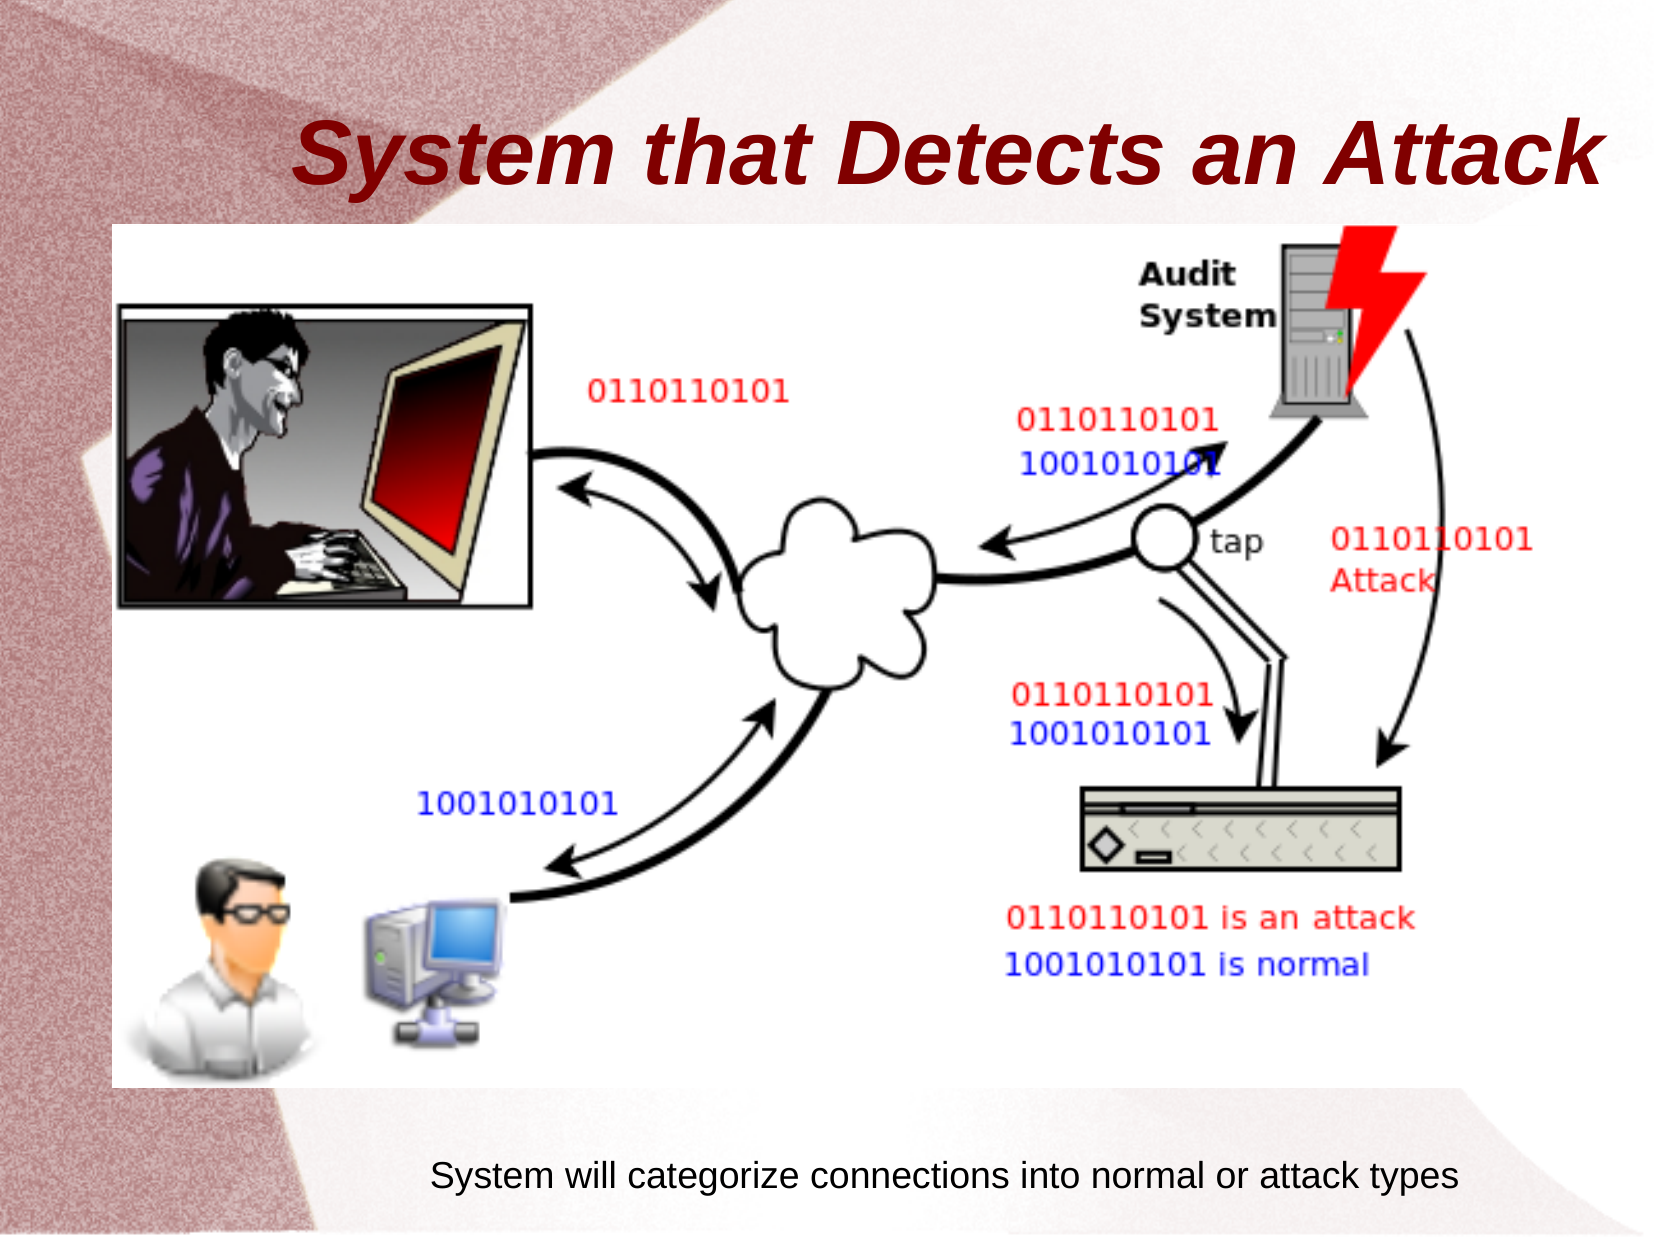

# System that Detects an Attack
System will categorize connections into normal or attack types